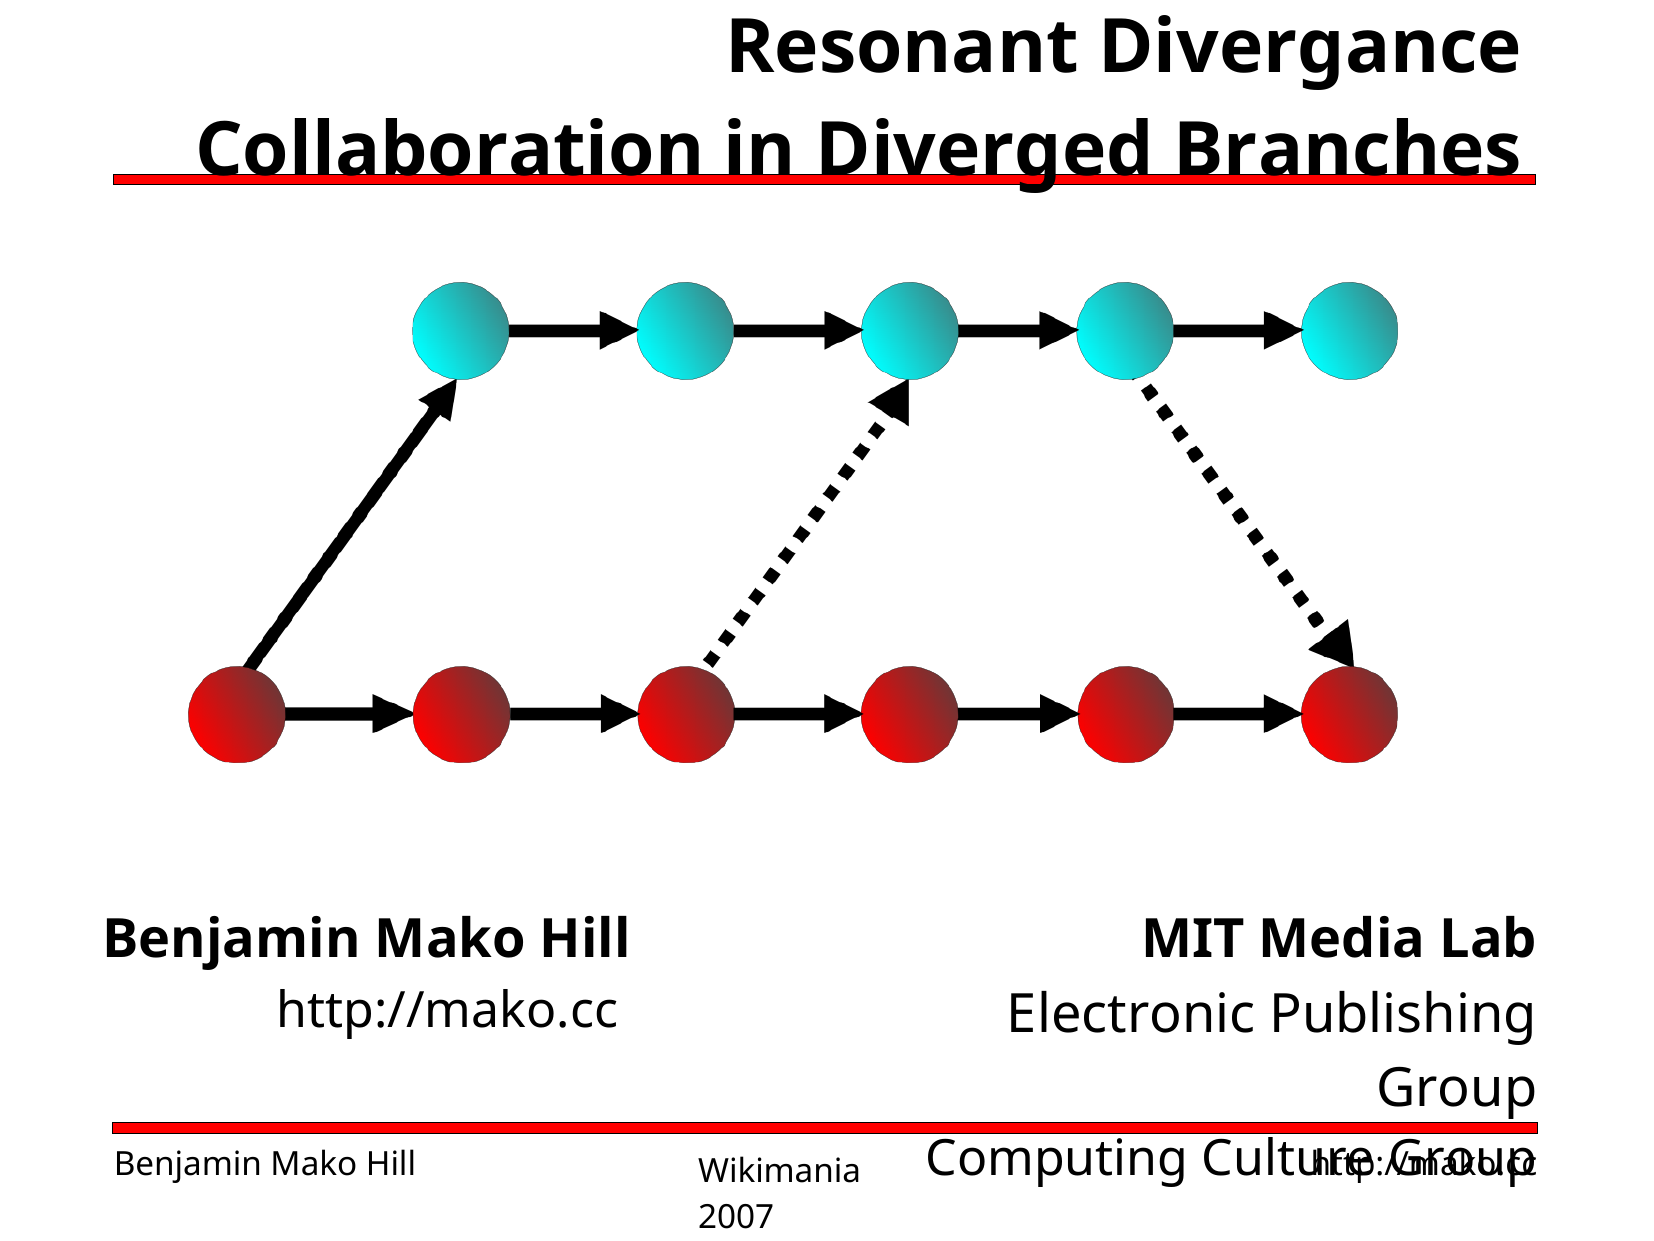

# Resonant Divergance Collaboration in Diverged Branches
Benjamin Mako Hill
http://mako.cc
MIT Media Lab
Electronic Publishing Group
Computing Culture Group